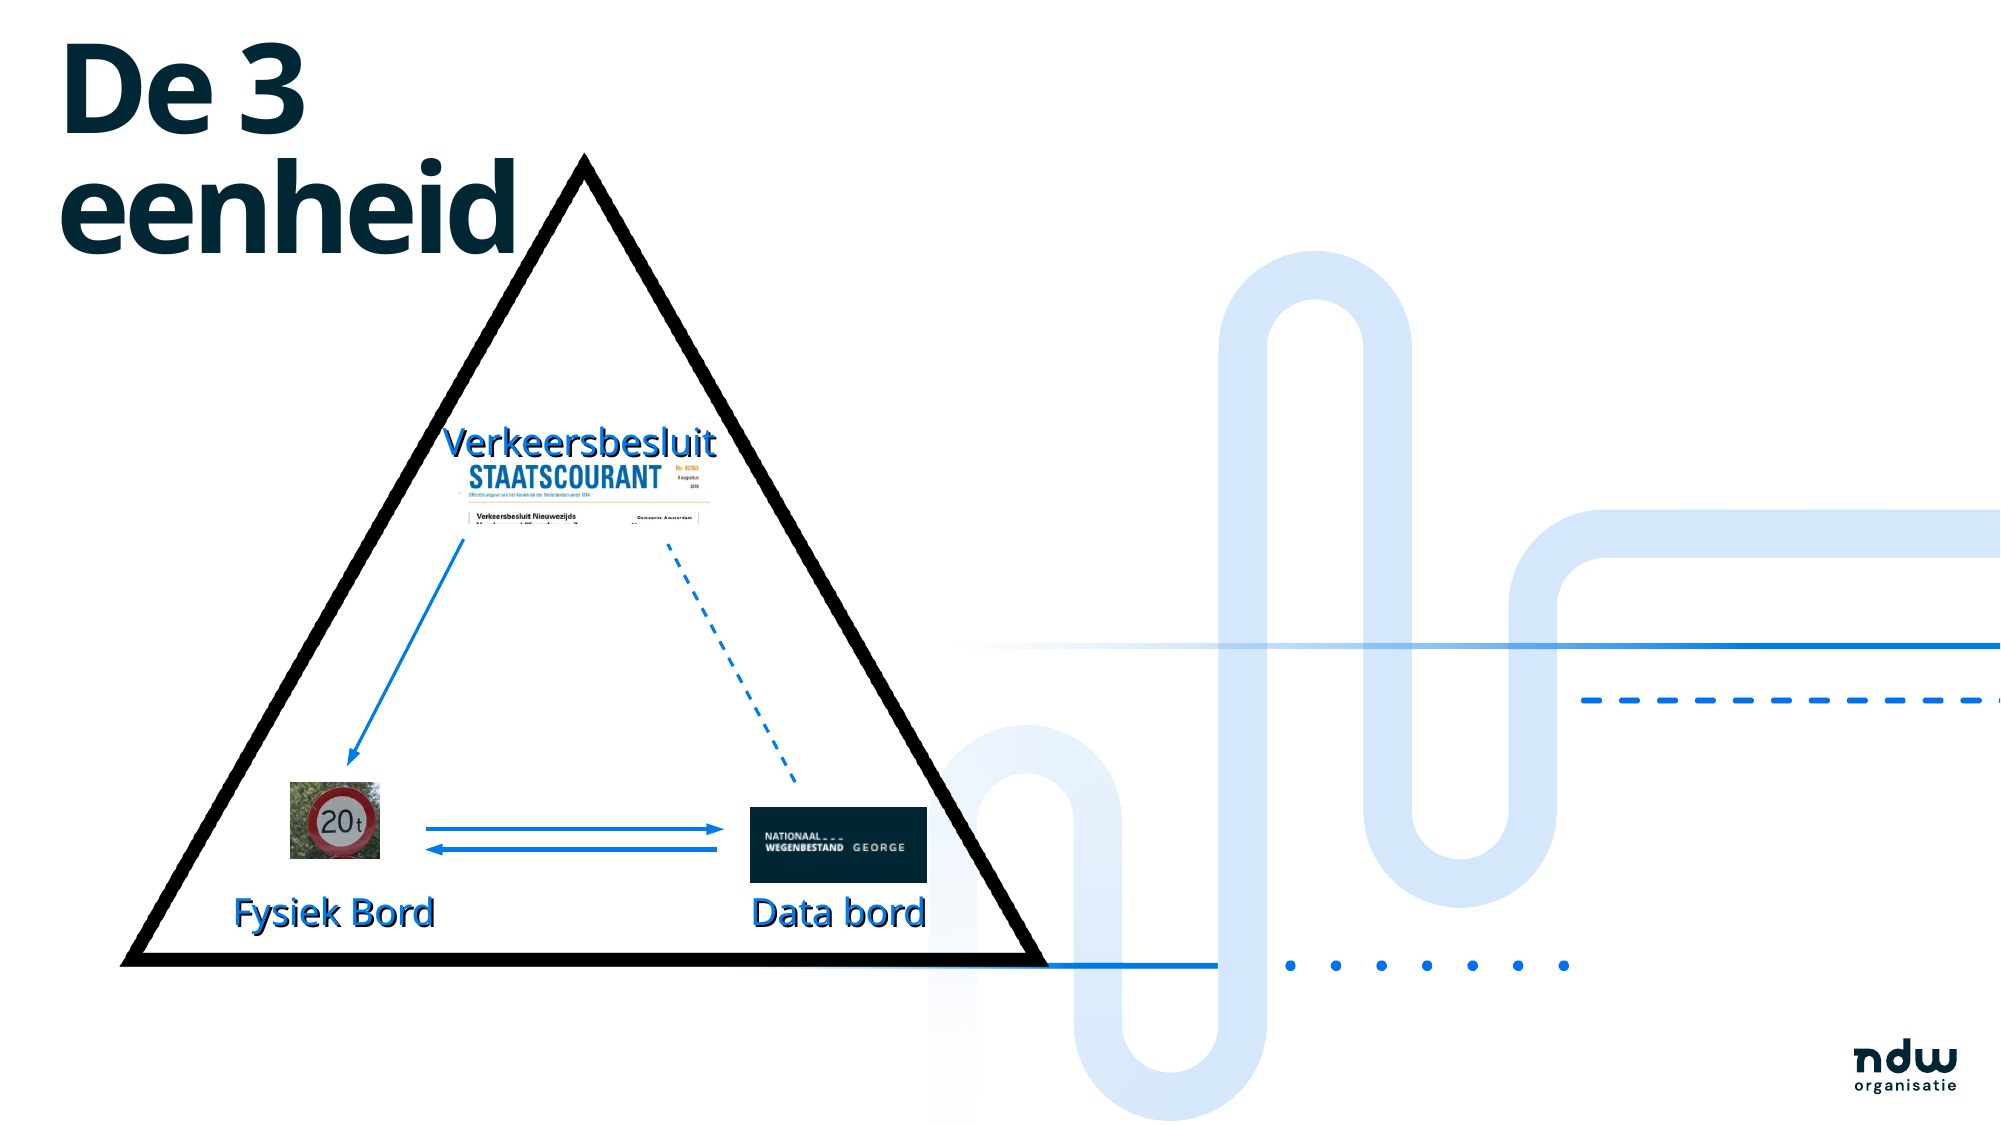

# De 3 eenheid
Verkeersbesluit
Fysiek Bord
Data bord